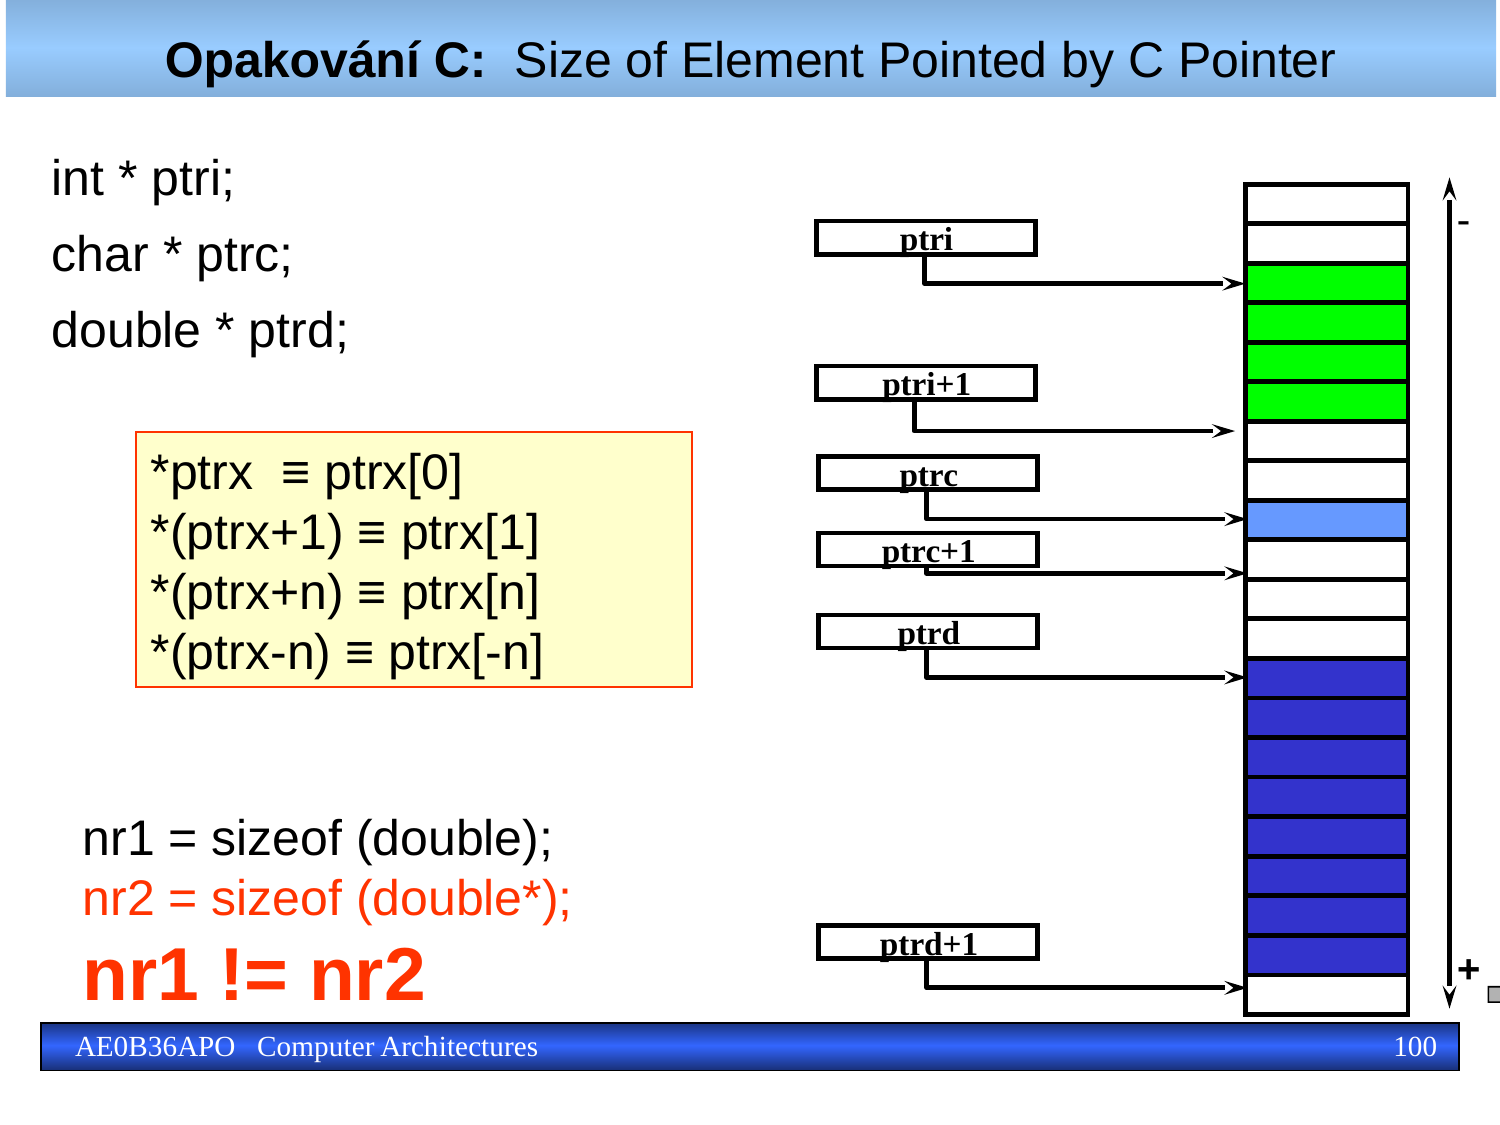

# Opakování C: Size of Element Pointed by C Pointer
int * ptri;
char * ptrc;
double * ptrd;
ptri
ptri+1
-
+
ptrc
ptrc+1
*ptrx ≡ ptrx[0]
*(ptrx+1) ≡ ptrx[1]
*(ptrx+n) ≡ ptrx[n]
*(ptrx-n) ≡ ptrx[-n]
ptrd
ptrd+1
nr1 = sizeof (double);
nr2 = sizeof (double*);
nr1 != nr2
AE0B36APO Computer Architectures
100